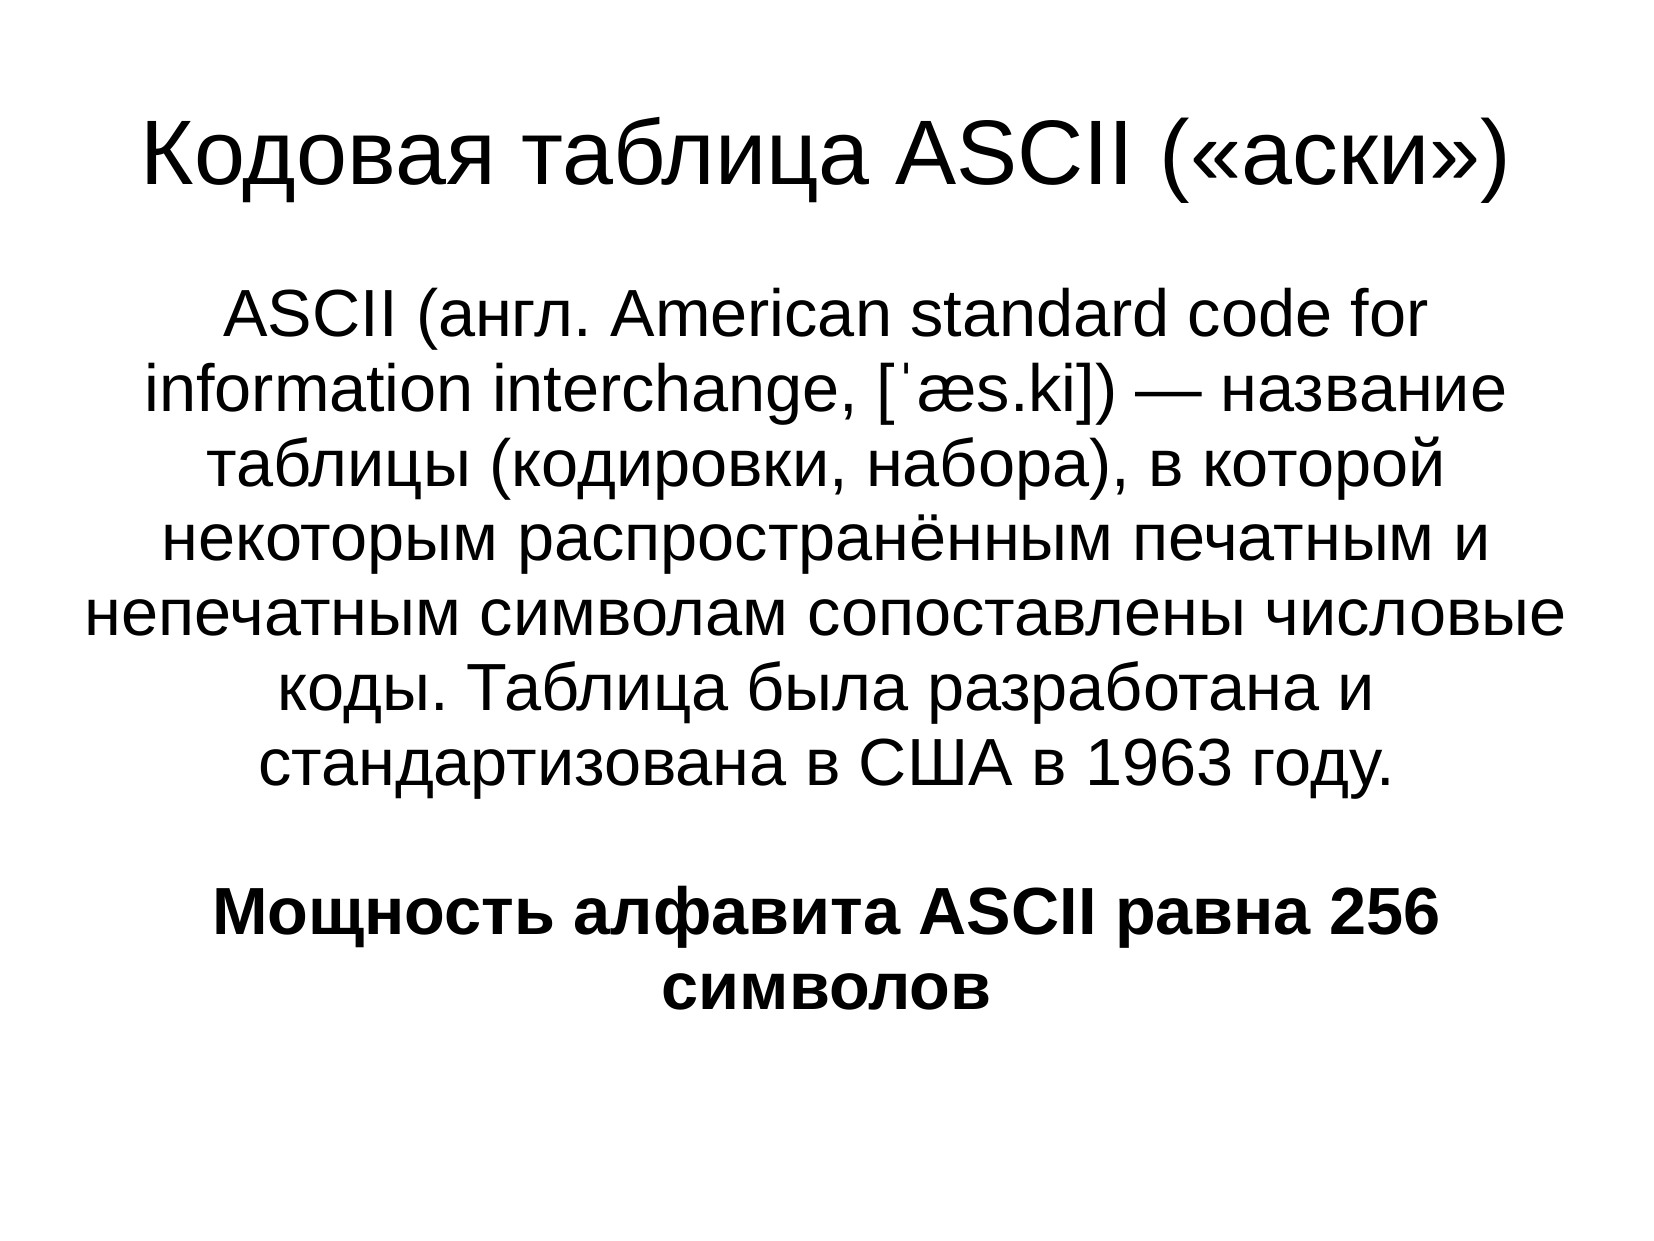

# Кодовая таблица ASCII («аски»)
ASCII (англ. American standard code for information interchange, [ˈæs.ki]) — название таблицы (кодировки, набора), в которой некоторым распространённым печатным и непечатным символам сопоставлены числовые коды. Таблица была разработана и стандартизована в США в 1963 году.
Мощность алфавита ASCII равна 256 символов